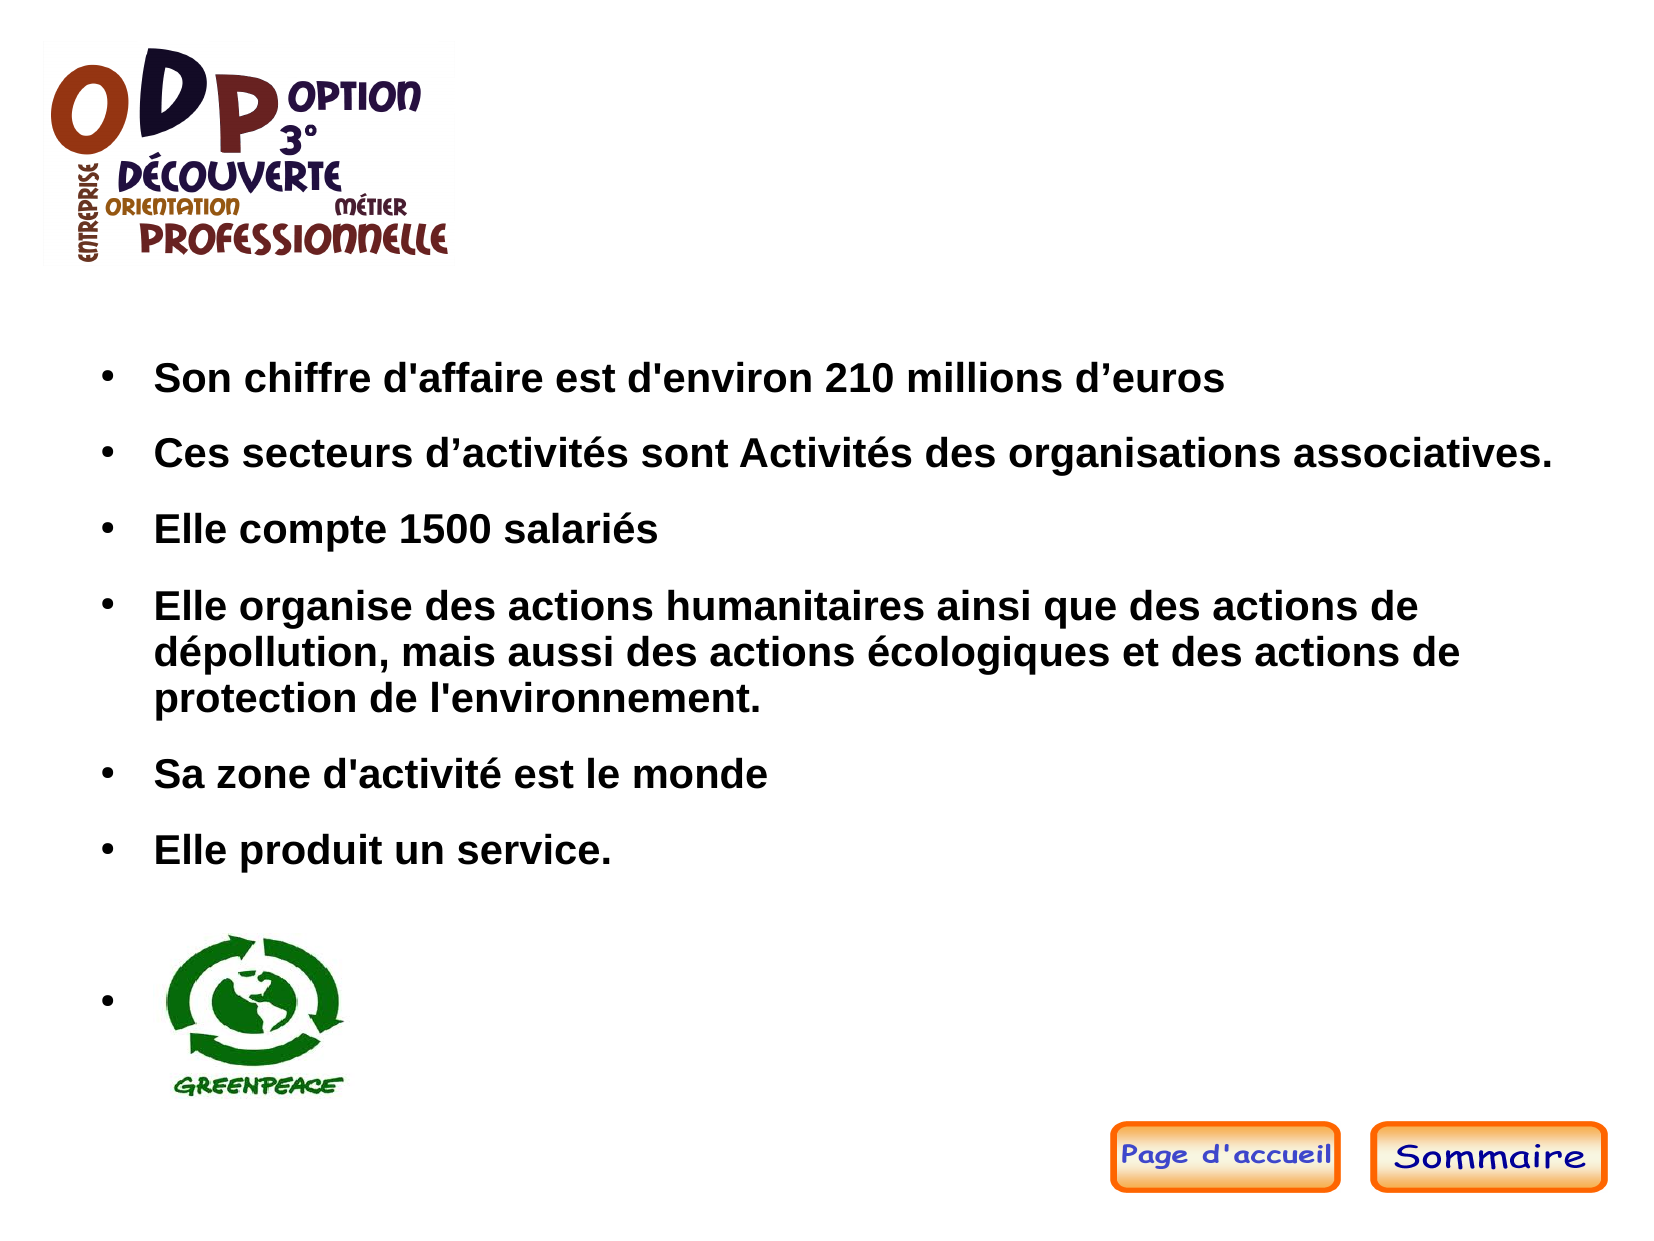

#
Son chiffre d'affaire est d'environ 210 millions d’euros
Ces secteurs d’activités sont Activités des organisations associatives.
Elle compte 1500 salariés
Elle organise des actions humanitaires ainsi que des actions de dépollution, mais aussi des actions écologiques et des actions de protection de l'environnement.
Sa zone d'activité est le monde
Elle produit un service.